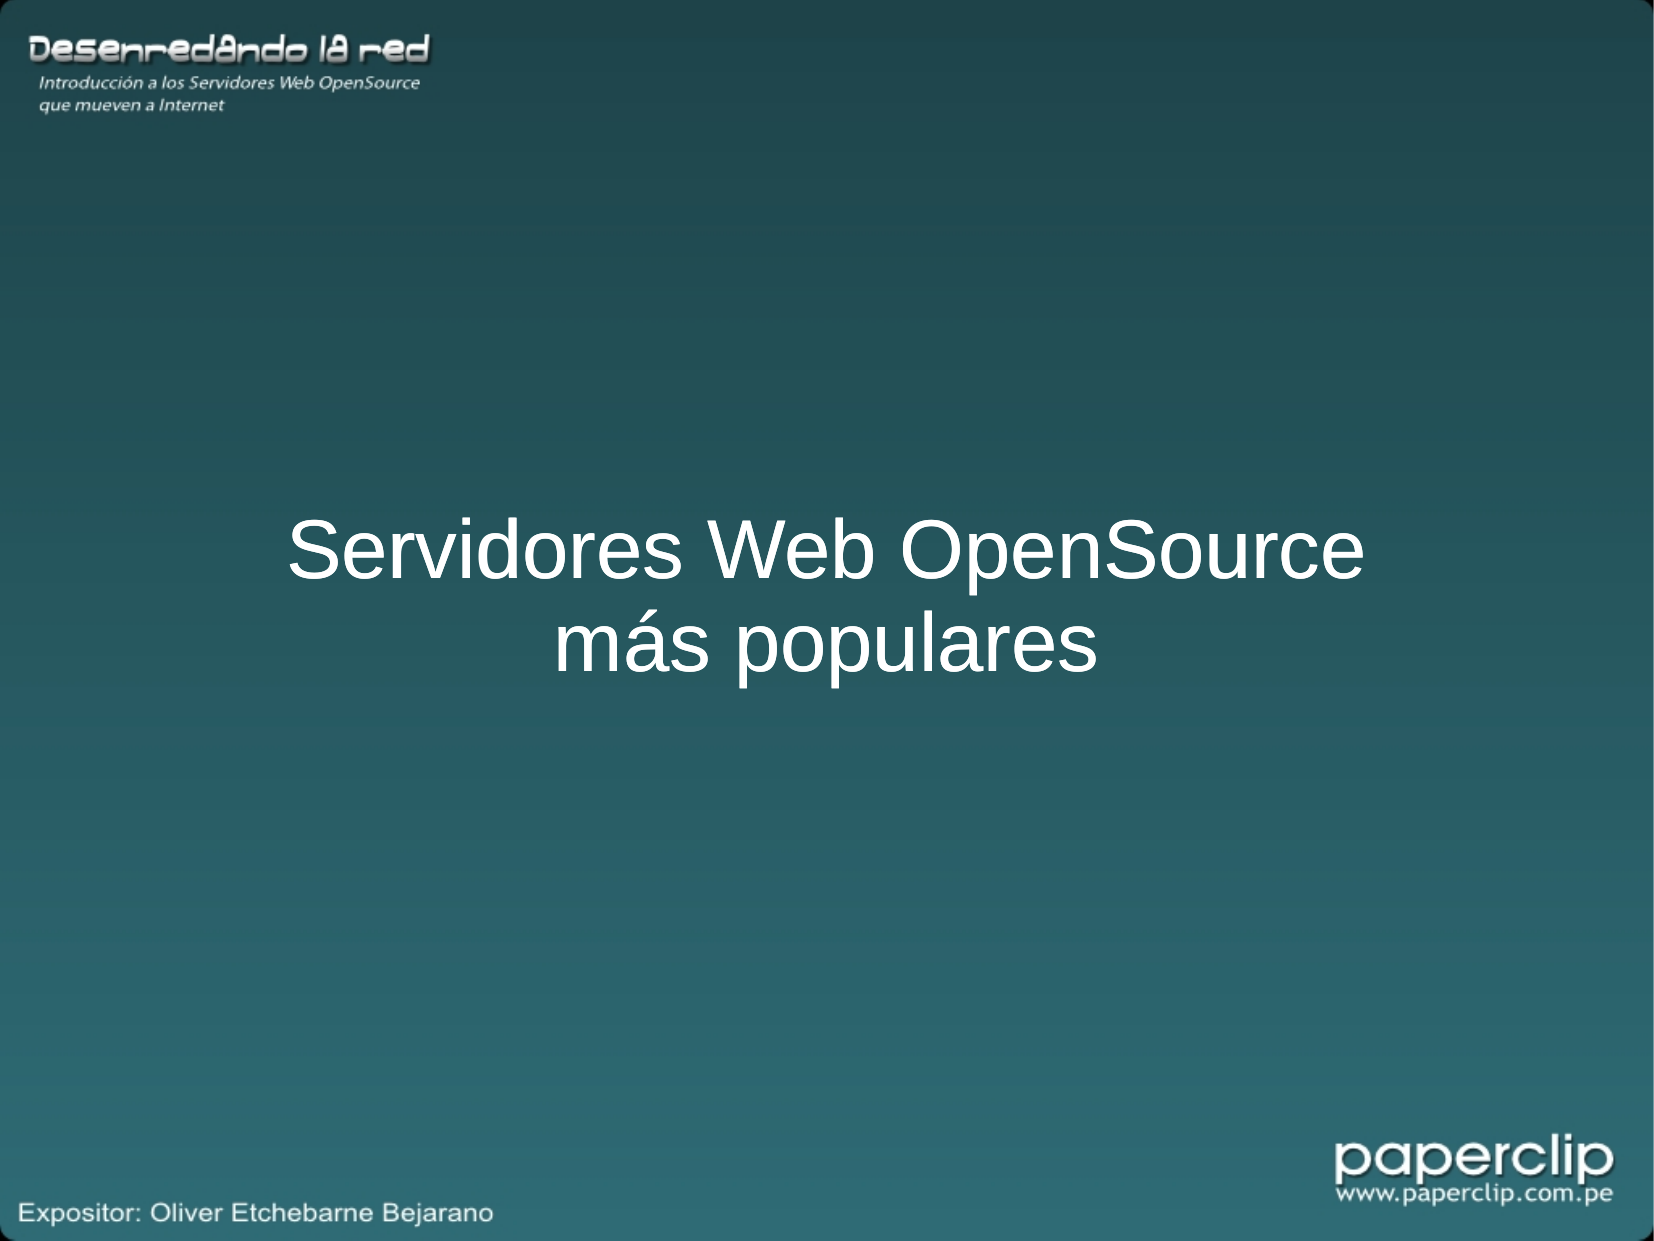

# Servidores Web OpenSource más populares
Servidores Web OpenSource
más populares